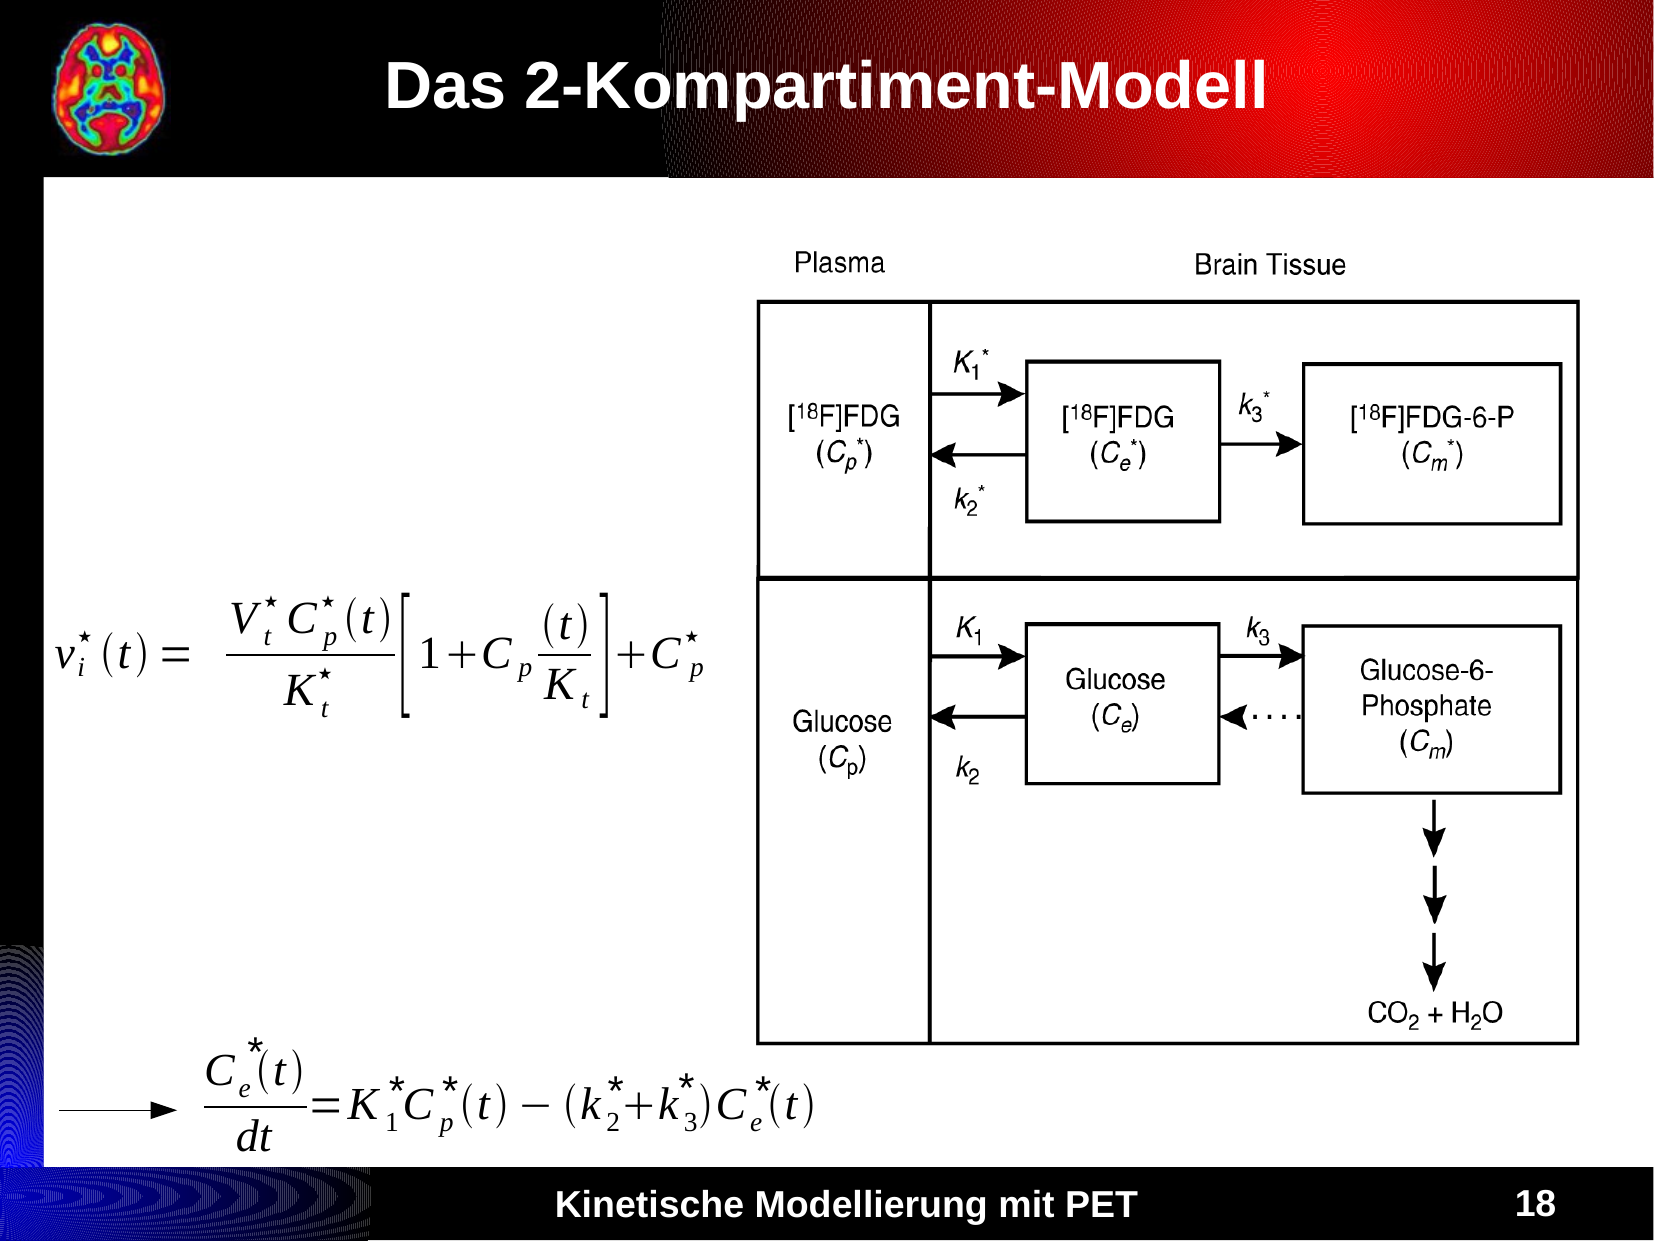

# Das 2-Kompartiment-Modell
*
*
*
*
*
*
Kinetische Modellierung mit PET